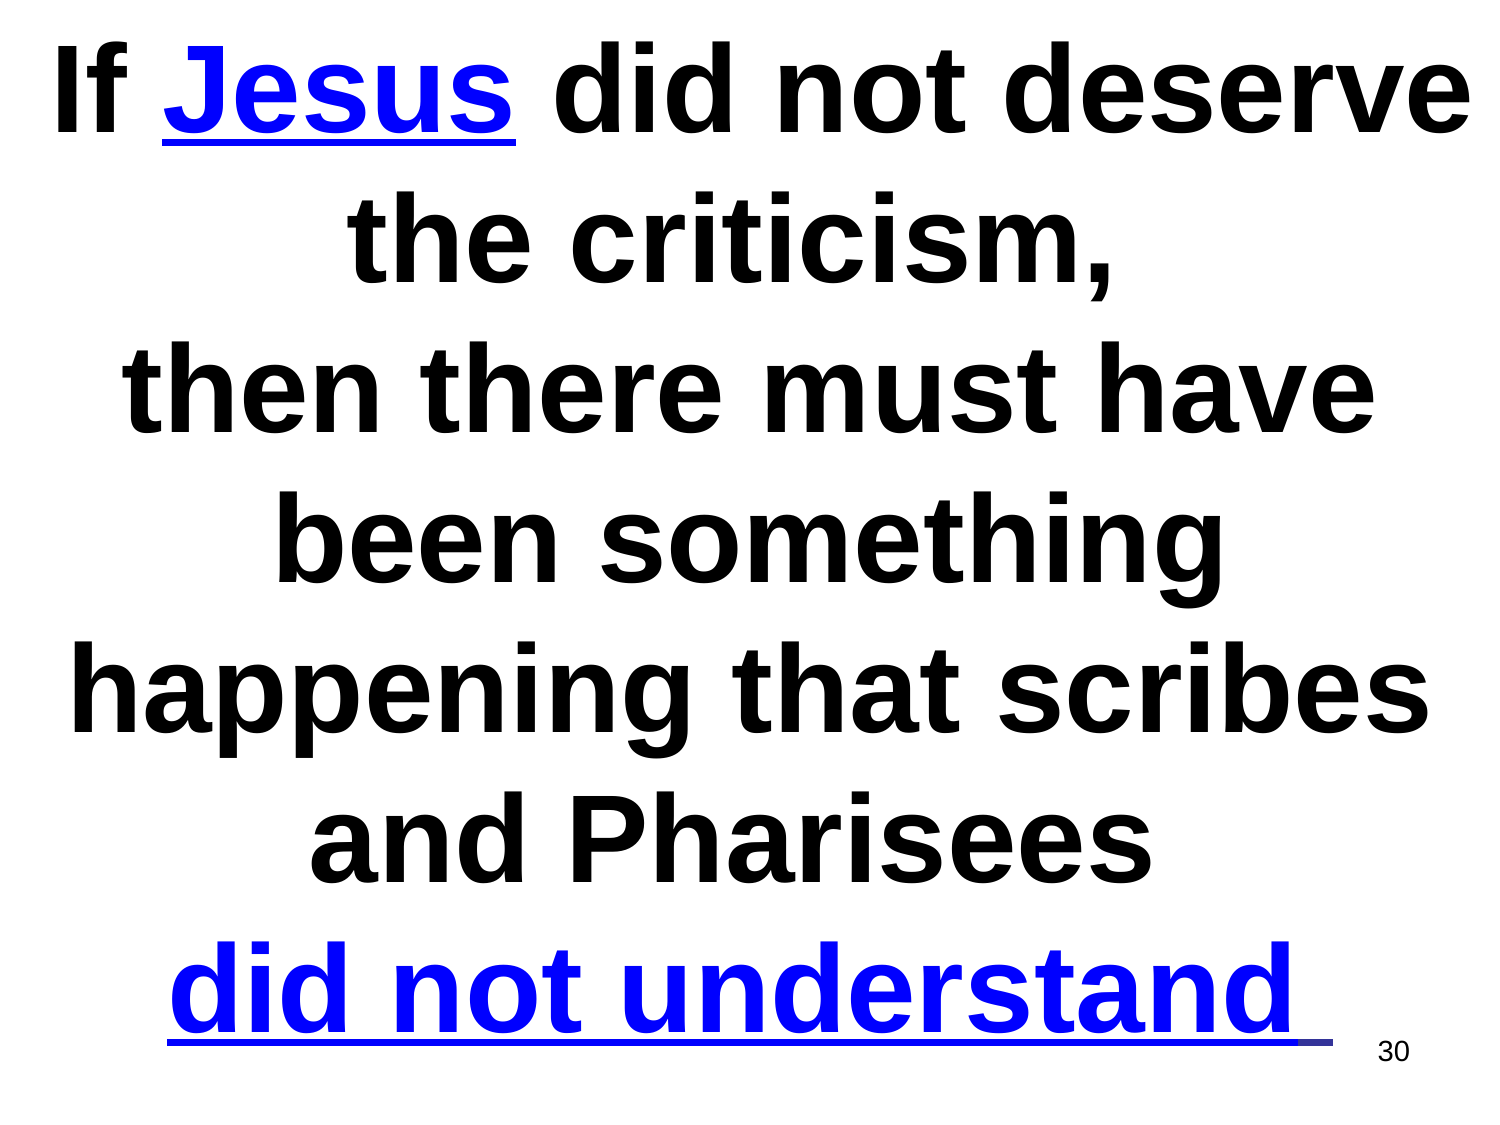

If Jesus did not deserve the criticism,
then there must have been something happening that scribes and Pharisees
did not understand